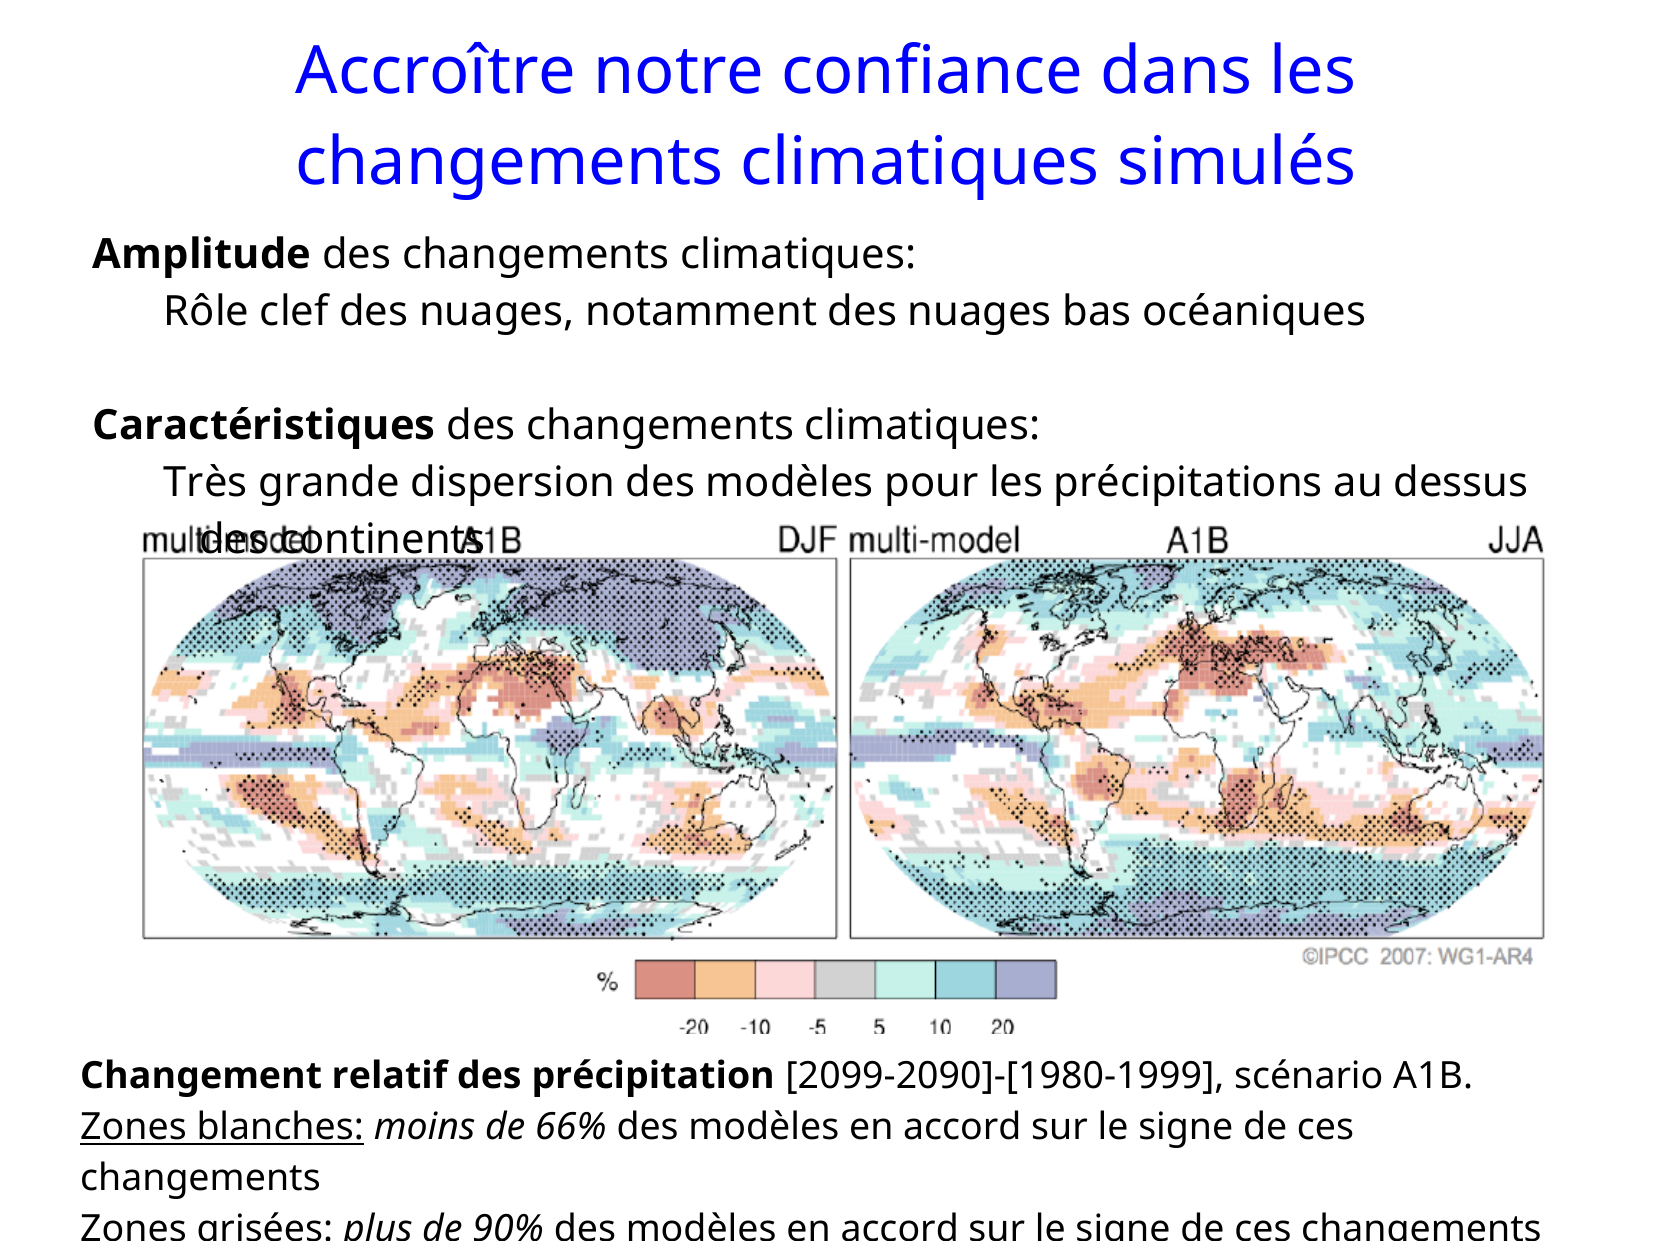

# Accroître notre confiance dans les changements climatiques simulés
Amplitude des changements climatiques:
Rôle clef des nuages, notamment des nuages bas océaniques
Caractéristiques des changements climatiques:
Très grande dispersion des modèles pour les précipitations au dessus des continents
Changement relatif des précipitation [2099-2090]-[1980-1999], scénario A1B.
Zones blanches: moins de 66% des modèles en accord sur le signe de ces changements
Zones grisées: plus de 90% des modèles en accord sur le signe de ces changements